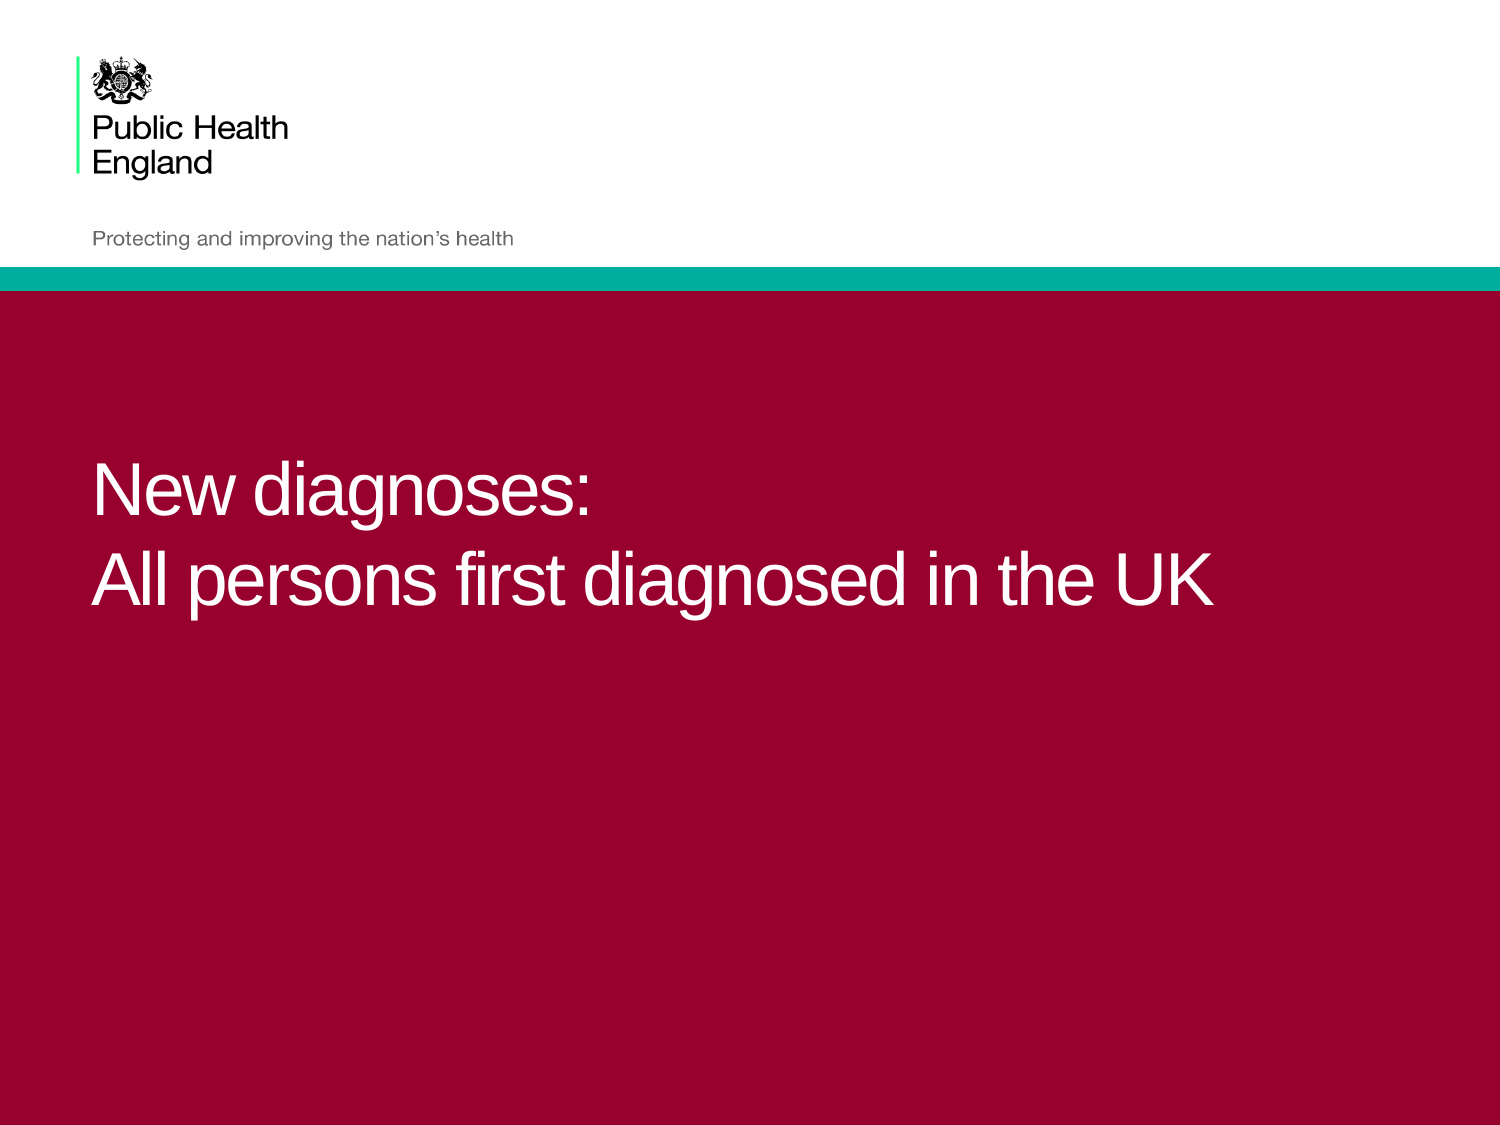

# New diagnoses: All persons first diagnosed in the UK